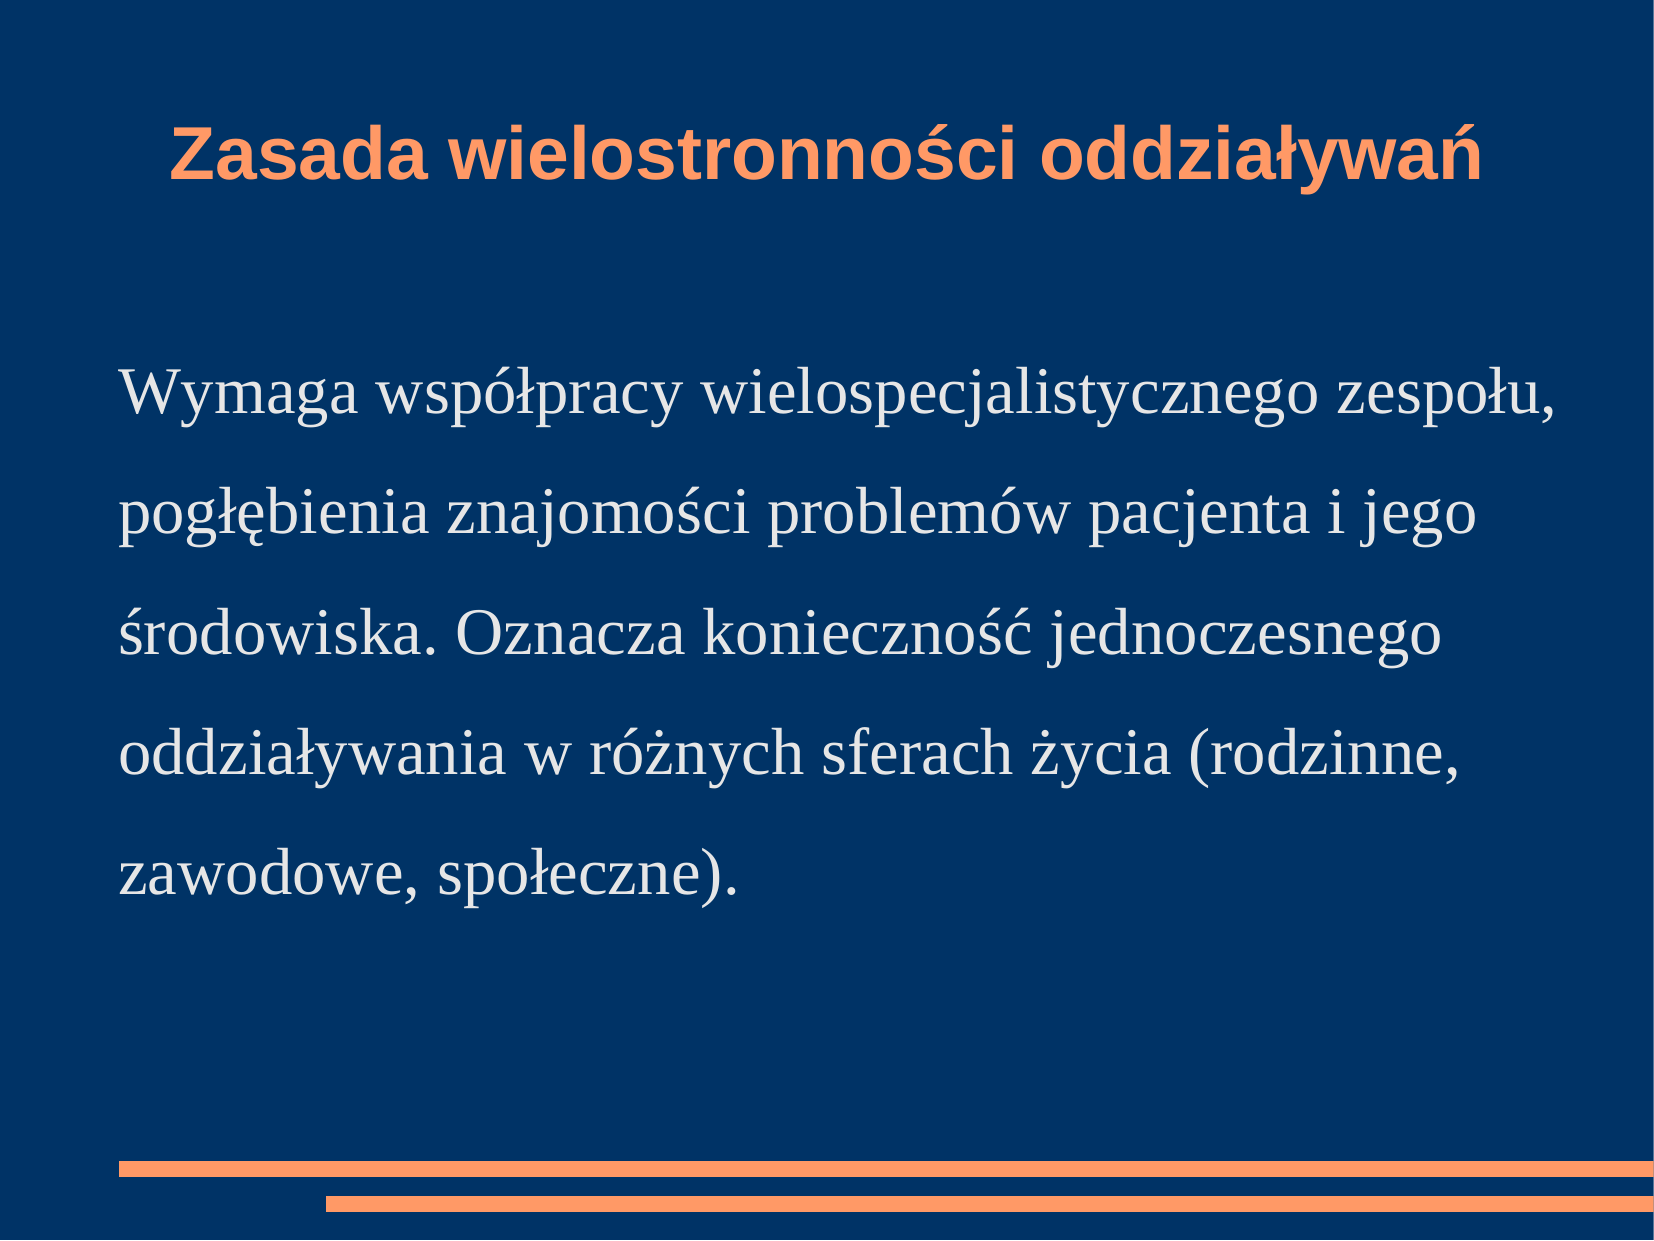

# Zasada wielostronności oddziaływań
Wymaga współpracy wielospecjalistycznego zespołu, pogłębienia znajomości problemów pacjenta i jego środowiska. Oznacza konieczność jednoczesnego oddziaływania w różnych sferach życia (rodzinne, zawodowe, społeczne).